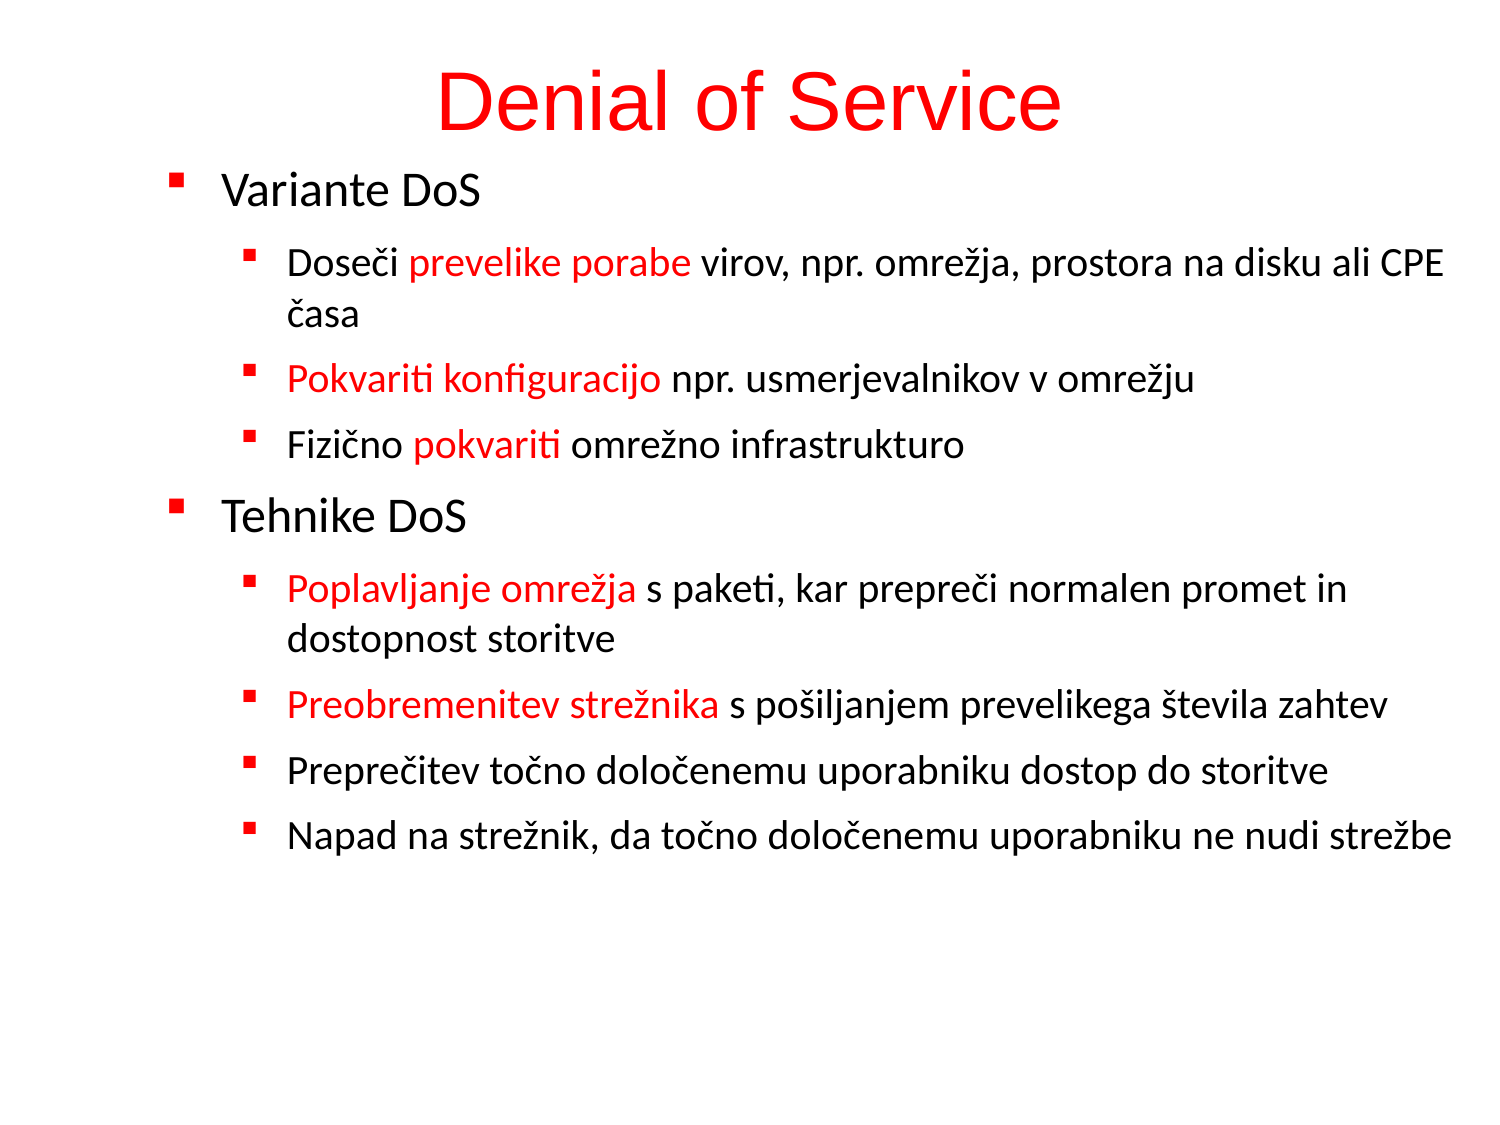

# Denial of Service
Variante DoS
Doseči prevelike porabe virov, npr. omrežja, prostora na disku ali CPE časa
Pokvariti konfiguracijo npr. usmerjevalnikov v omrežju
Fizično pokvariti omrežno infrastrukturo
Tehnike DoS
Poplavljanje omrežja s paketi, kar prepreči normalen promet in dostopnost storitve
Preobremenitev strežnika s pošiljanjem prevelikega števila zahtev
Preprečitev točno določenemu uporabniku dostop do storitve
Napad na strežnik, da točno določenemu uporabniku ne nudi strežbe